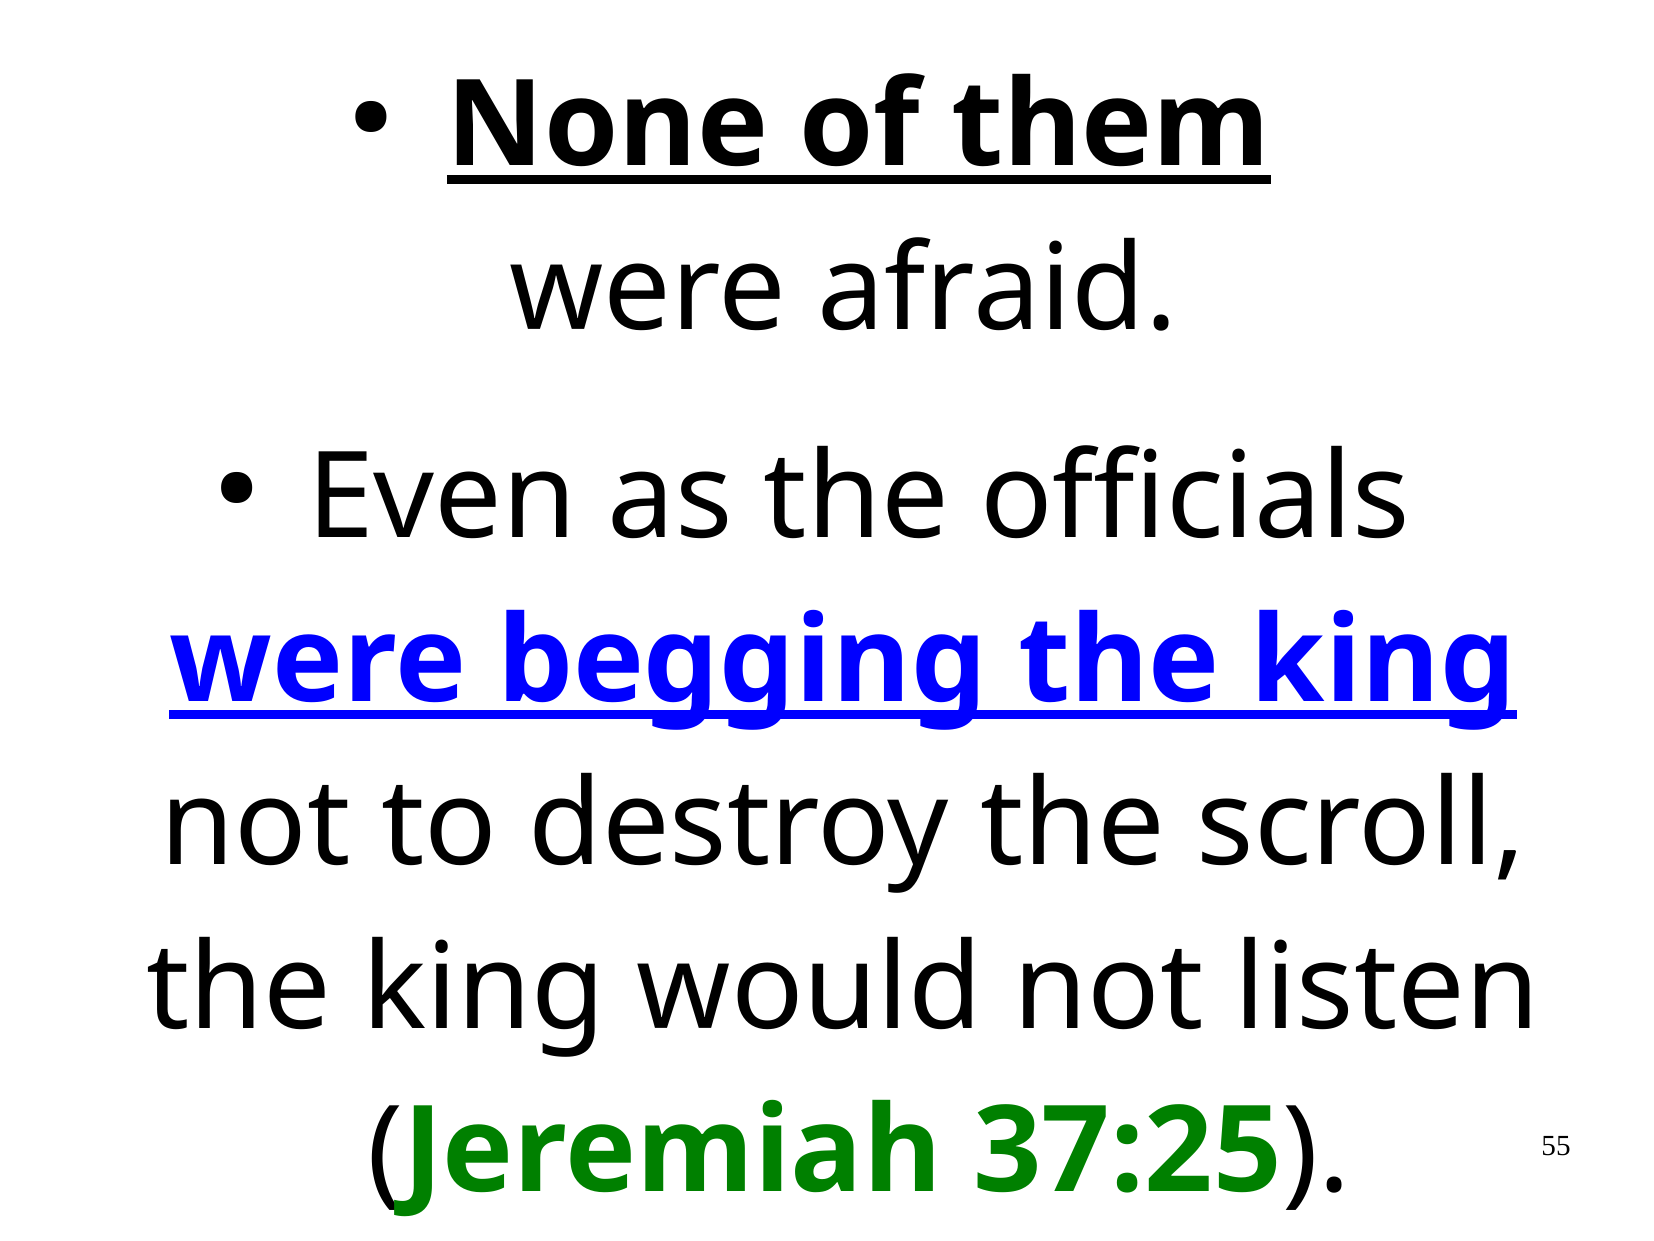

# None of them were afraid.
 Even as the officials
were begging the king
not to destroy the scroll,
the king would not listen
(Jeremiah 37:25).
55